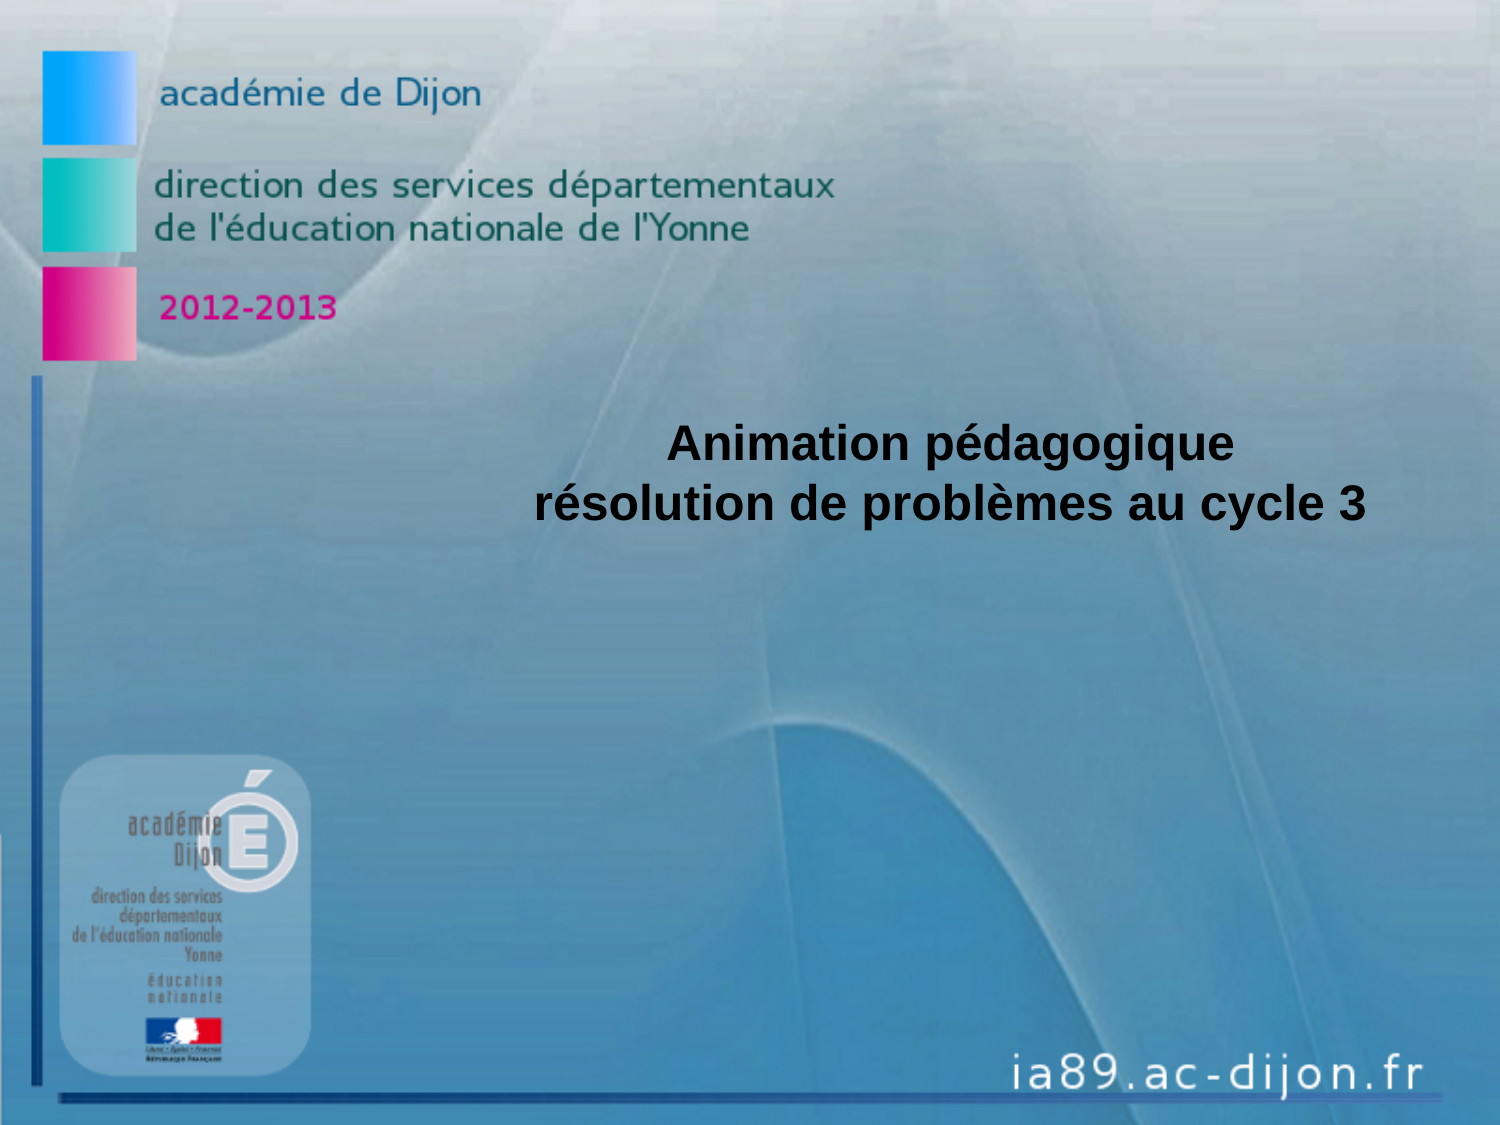

# Animation pédagogique résolution de problèmes au cycle 3